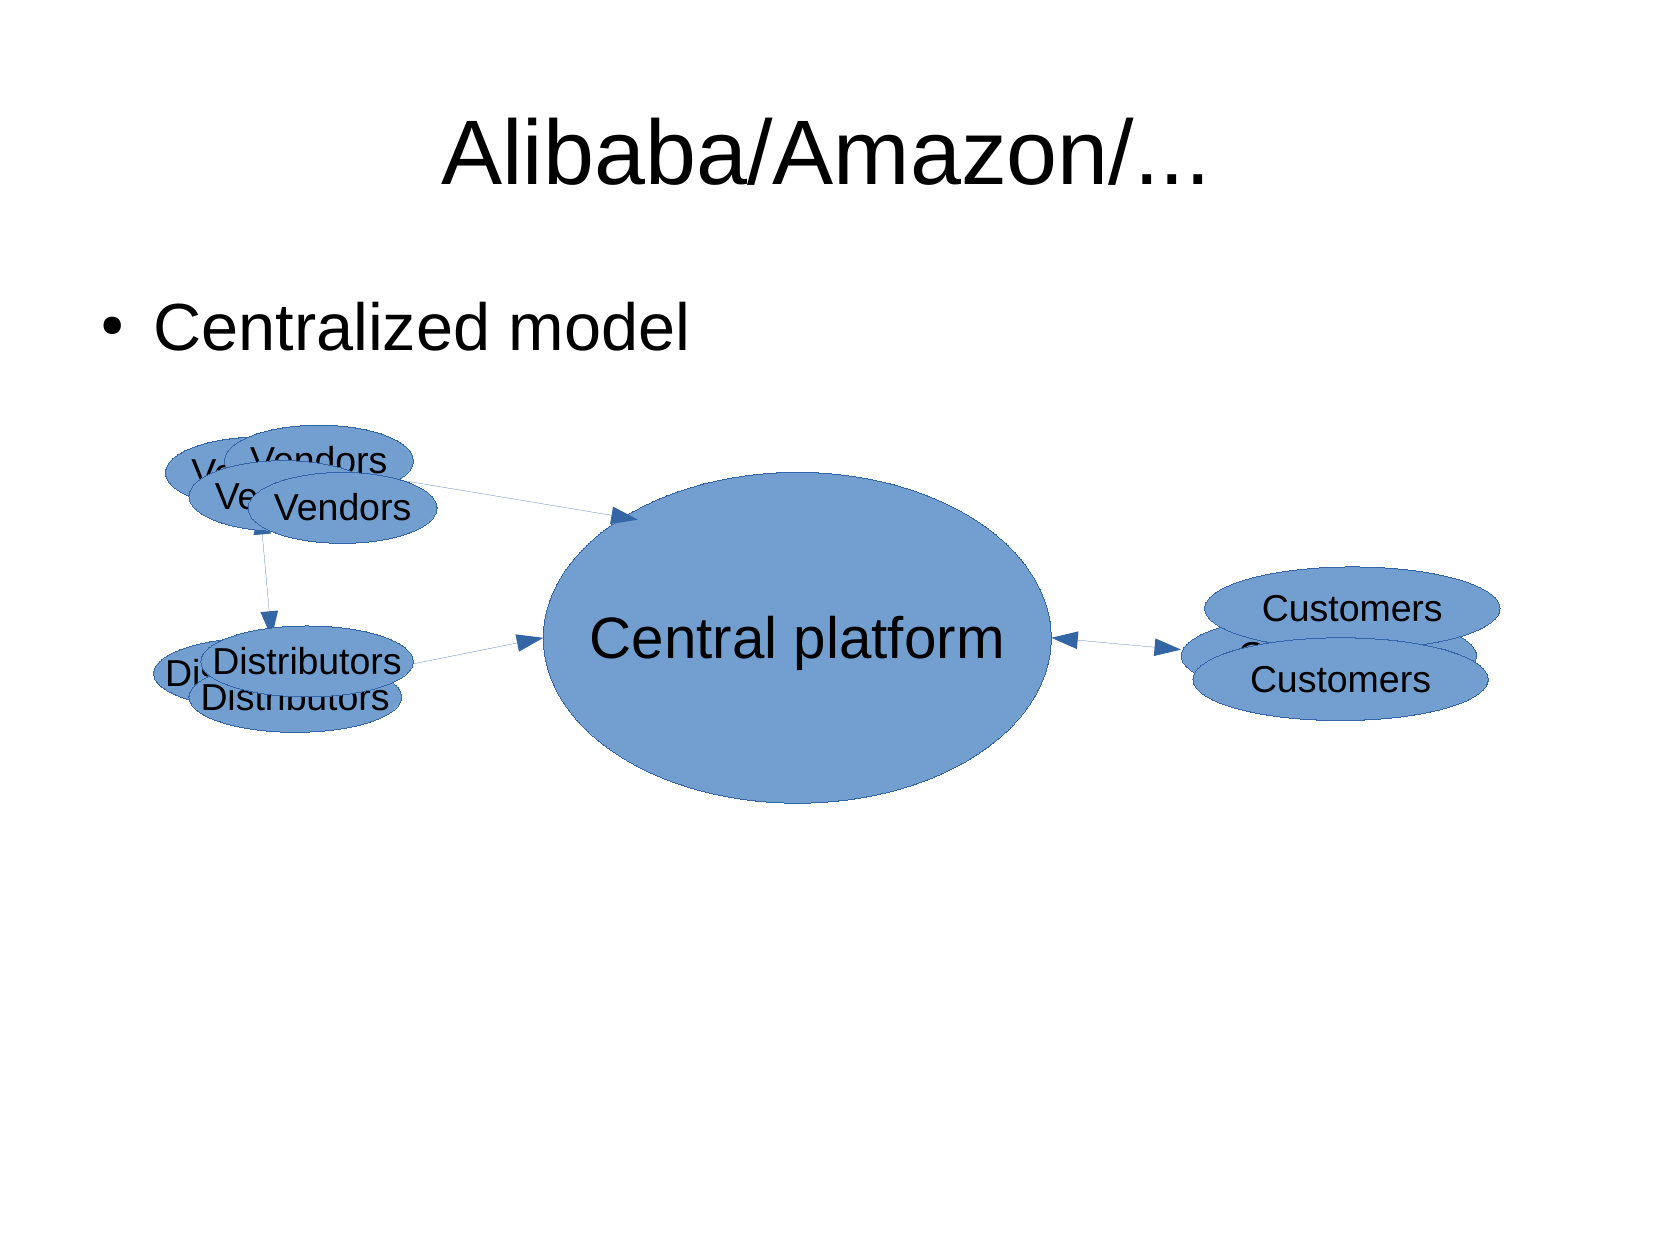

# Alibaba/Amazon/...
Centralized model
Vendors
Vendors
Vendors
Vendors
Vendors
Central platform
Customers
Customers
Distributors
Distributors
Customers
Distributors